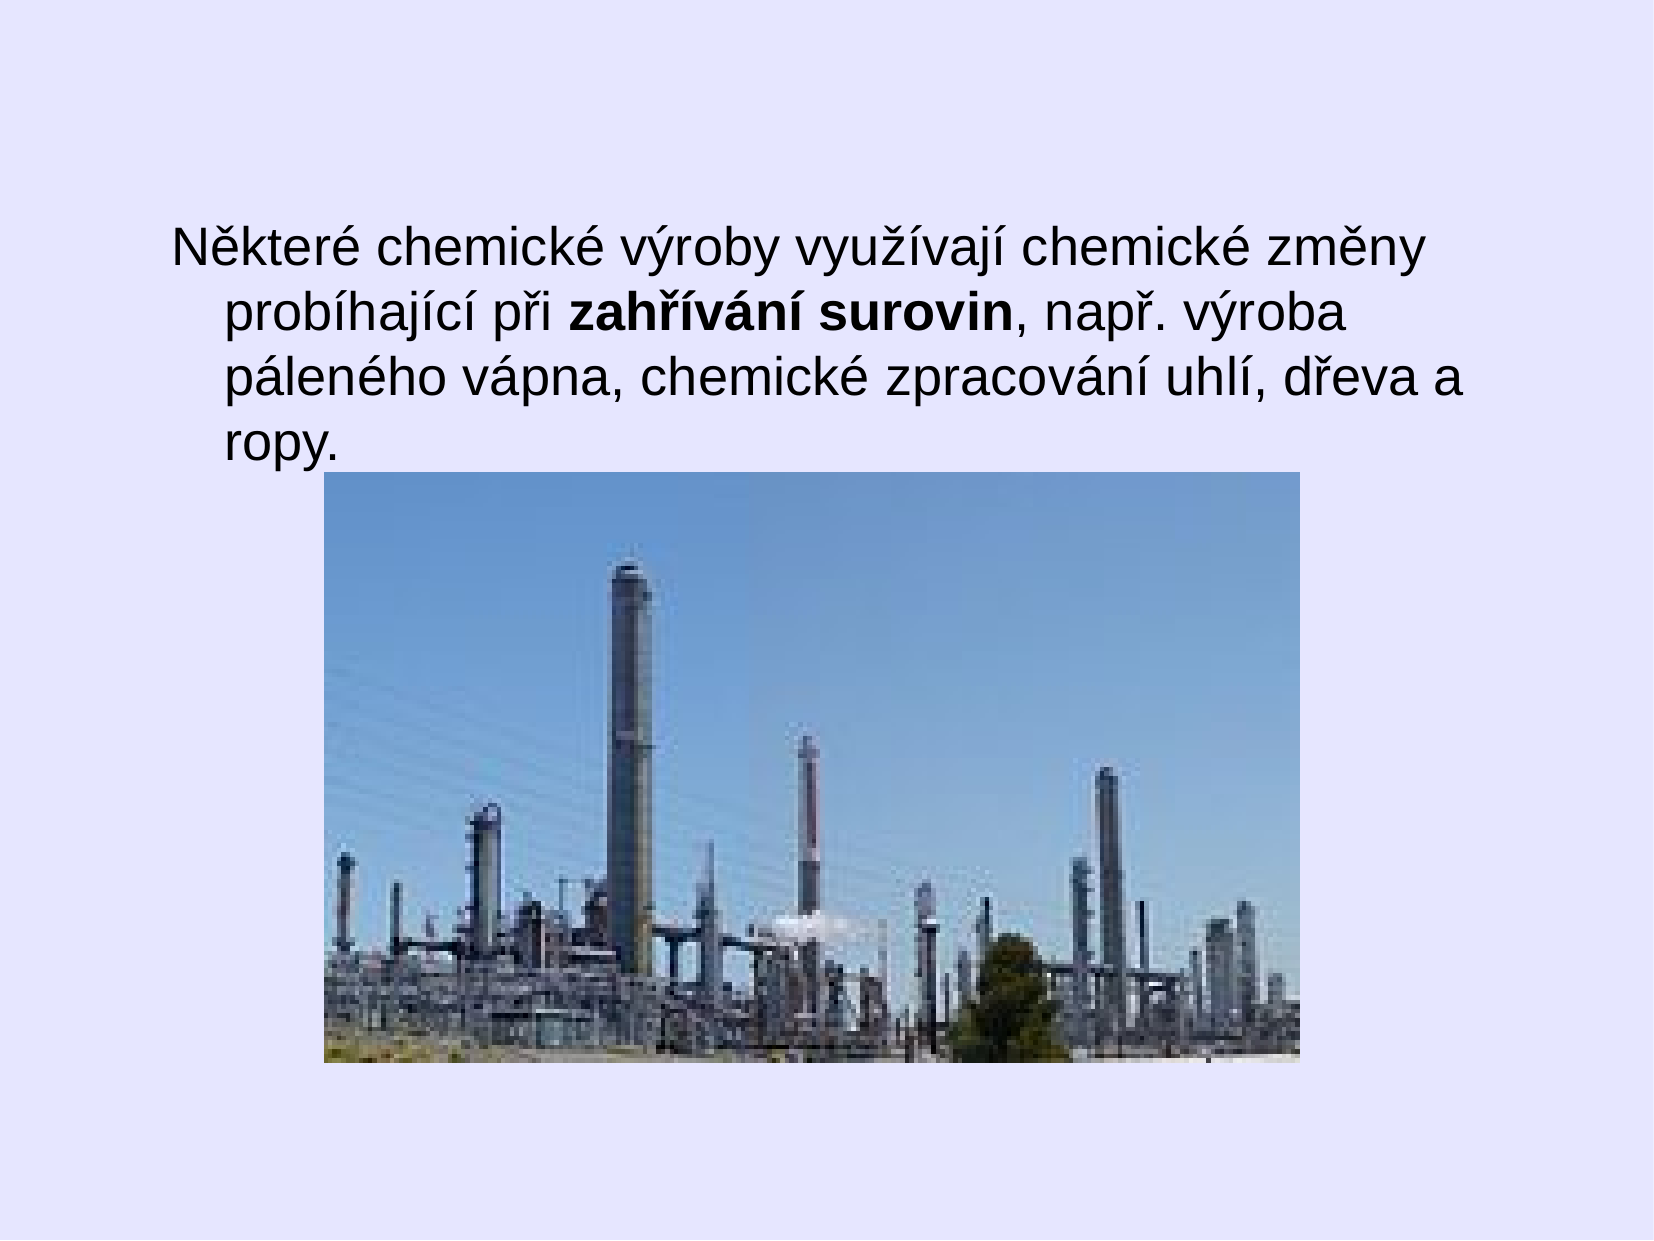

# Některé chemické výroby využívají chemické změny probíhající při zahřívání surovin, např. výroba páleného vápna, chemické zpracování uhlí, dřeva a ropy.